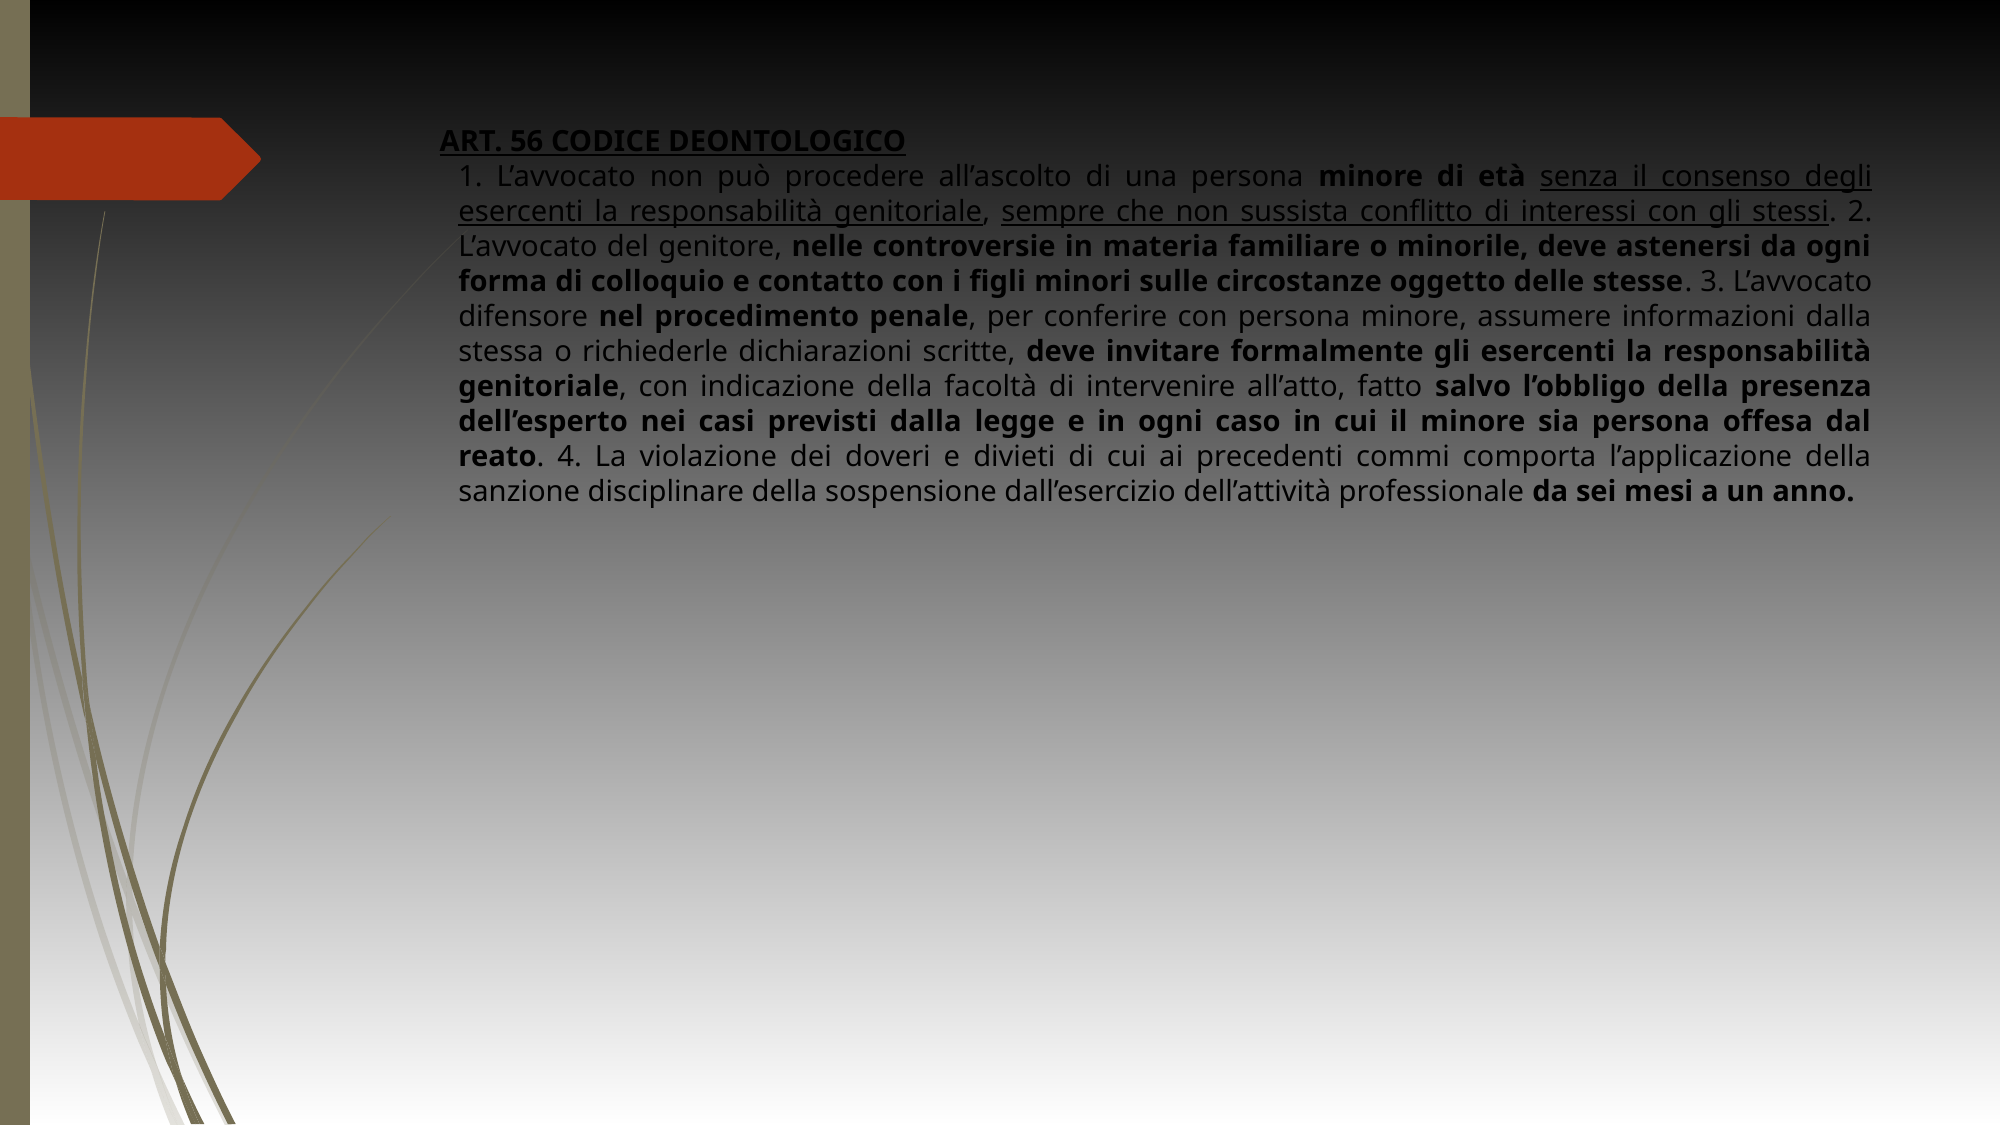

# ART. 56 CODICE DEONTOLOGICO
1. L’avvocato non può procedere all’ascolto di una persona minore di età senza il consenso degli esercenti la responsabilità genitoriale, sempre che non sussista conflitto di interessi con gli stessi. 2. L’avvocato del genitore, nelle controversie in materia familiare o minorile, deve astenersi da ogni forma di colloquio e contatto con i figli minori sulle circostanze oggetto delle stesse. 3. L’avvocato difensore nel procedimento penale, per conferire con persona minore, assumere informazioni dalla stessa o richiederle dichiarazioni scritte, deve invitare formalmente gli esercenti la responsabilità genitoriale, con indicazione della facoltà di intervenire all’atto, fatto salvo l’obbligo della presenza dell’esperto nei casi previsti dalla legge e in ogni caso in cui il minore sia persona offesa dal reato. 4. La violazione dei doveri e divieti di cui ai precedenti commi comporta l’applicazione della sanzione disciplinare della sospensione dall’esercizio dell’attività professionale da sei mesi a un anno.